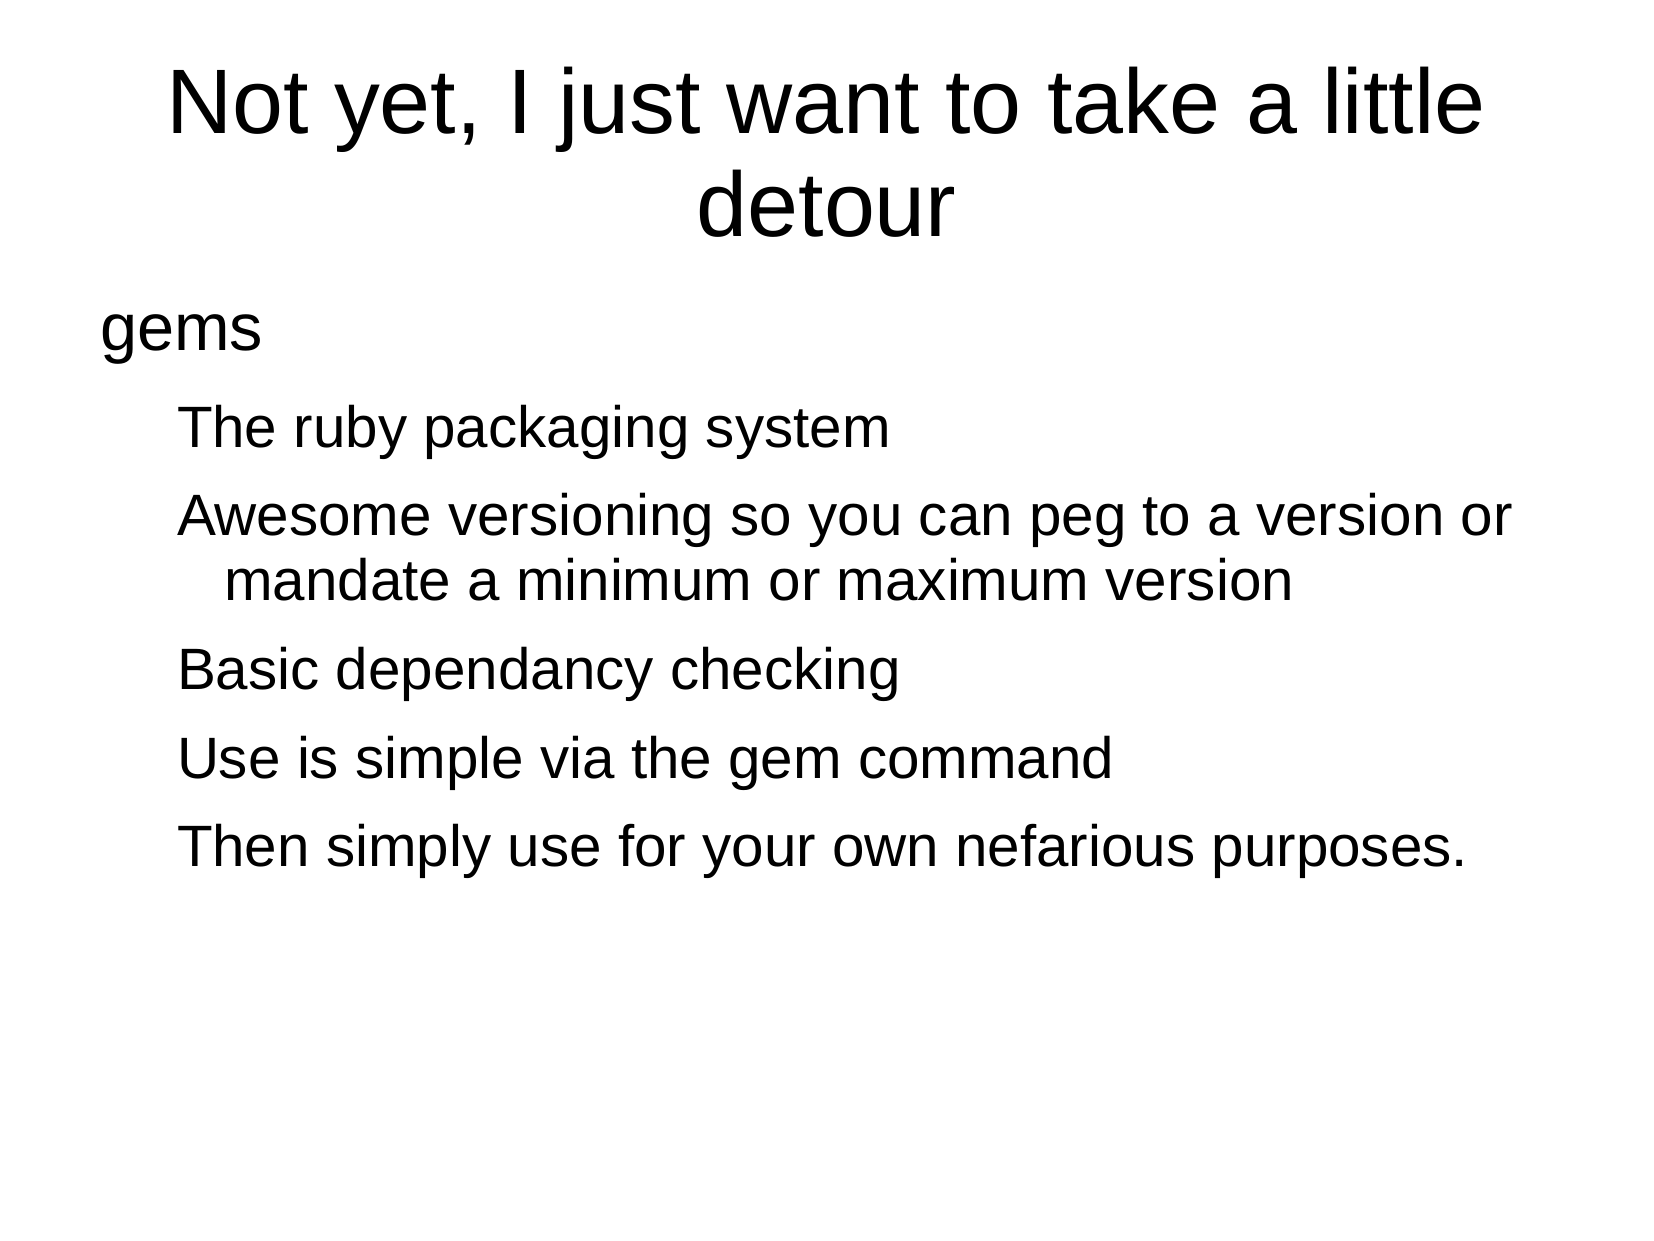

# Not yet, I just want to take a little detour
gems
The ruby packaging system
Awesome versioning so you can peg to a version or mandate a minimum or maximum version
Basic dependancy checking
Use is simple via the gem command
Then simply use for your own nefarious purposes.